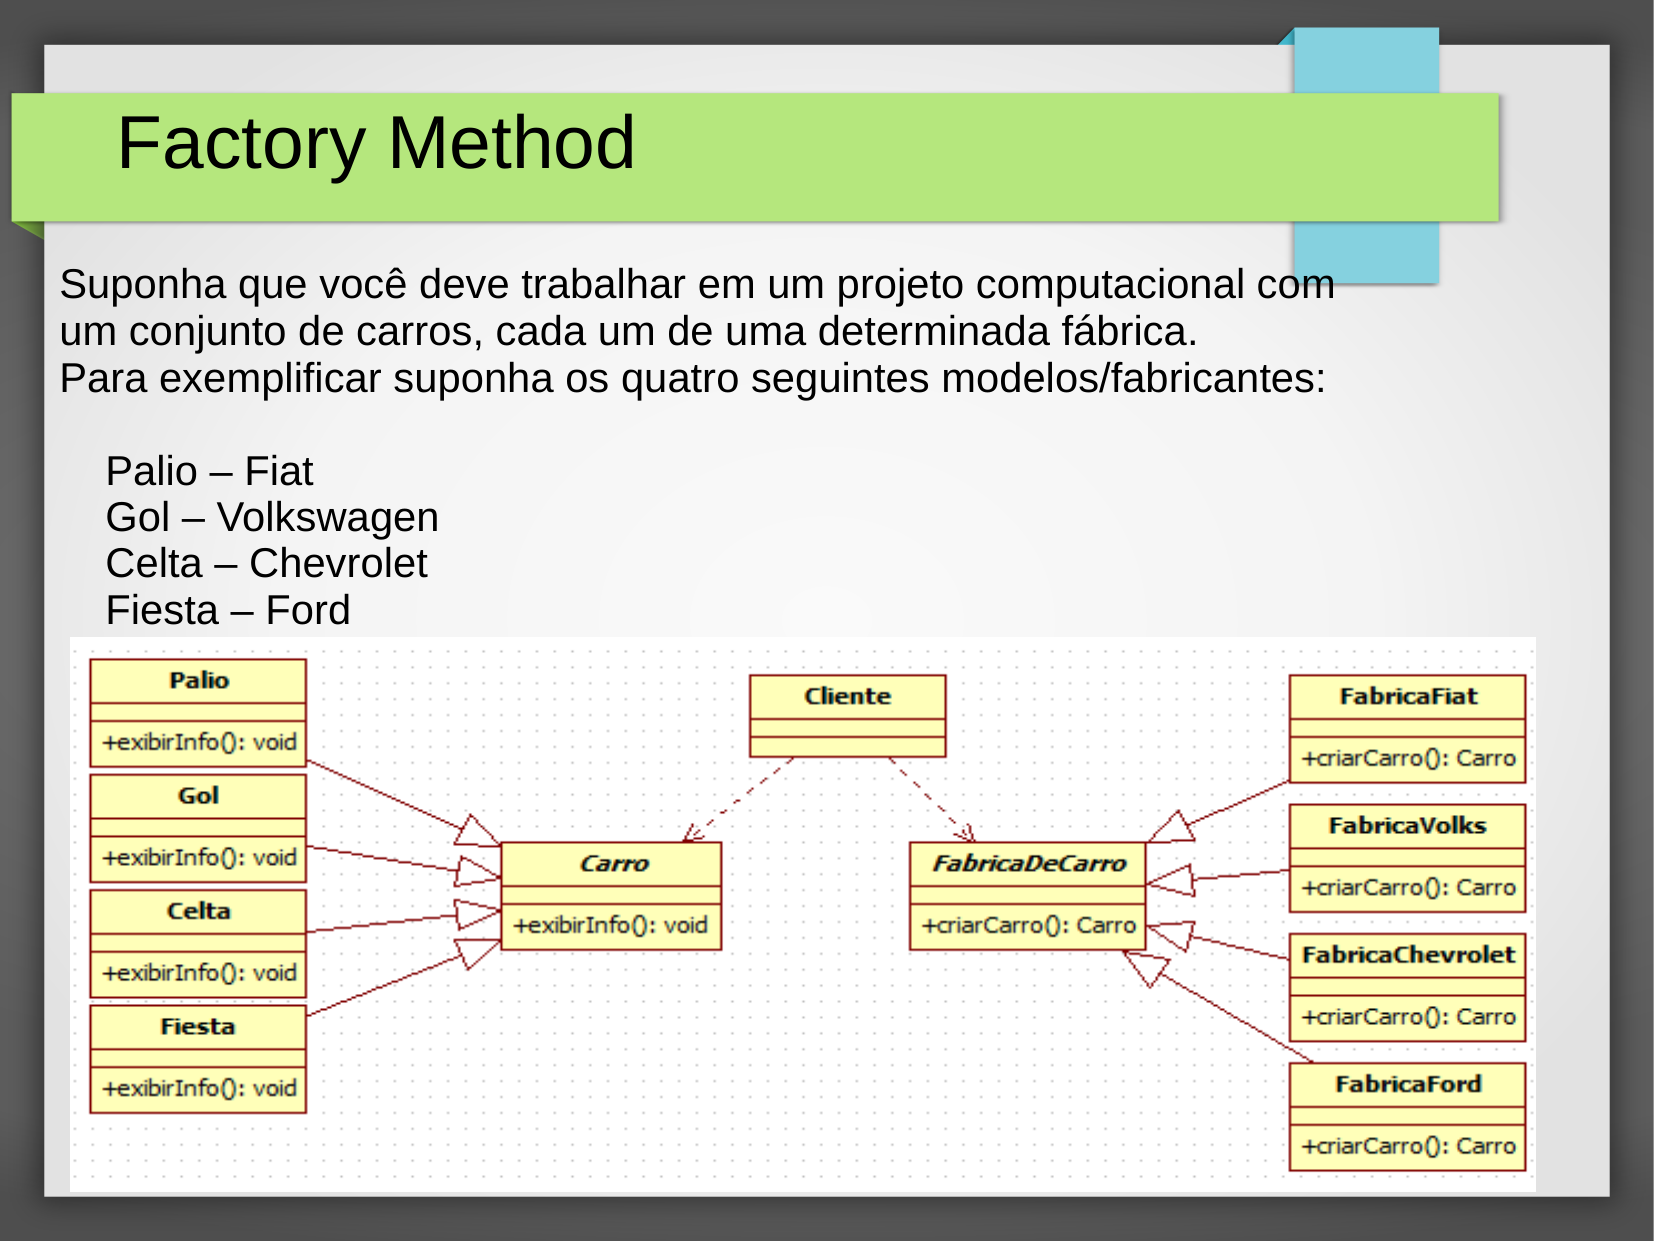

# Factory Method
Suponha que você deve trabalhar em um projeto computacional com
um conjunto de carros, cada um de uma determinada fábrica.
Para exemplificar suponha os quatro seguintes modelos/fabricantes:
 Palio – Fiat
 Gol – Volkswagen
 Celta – Chevrolet
 Fiesta – Ford